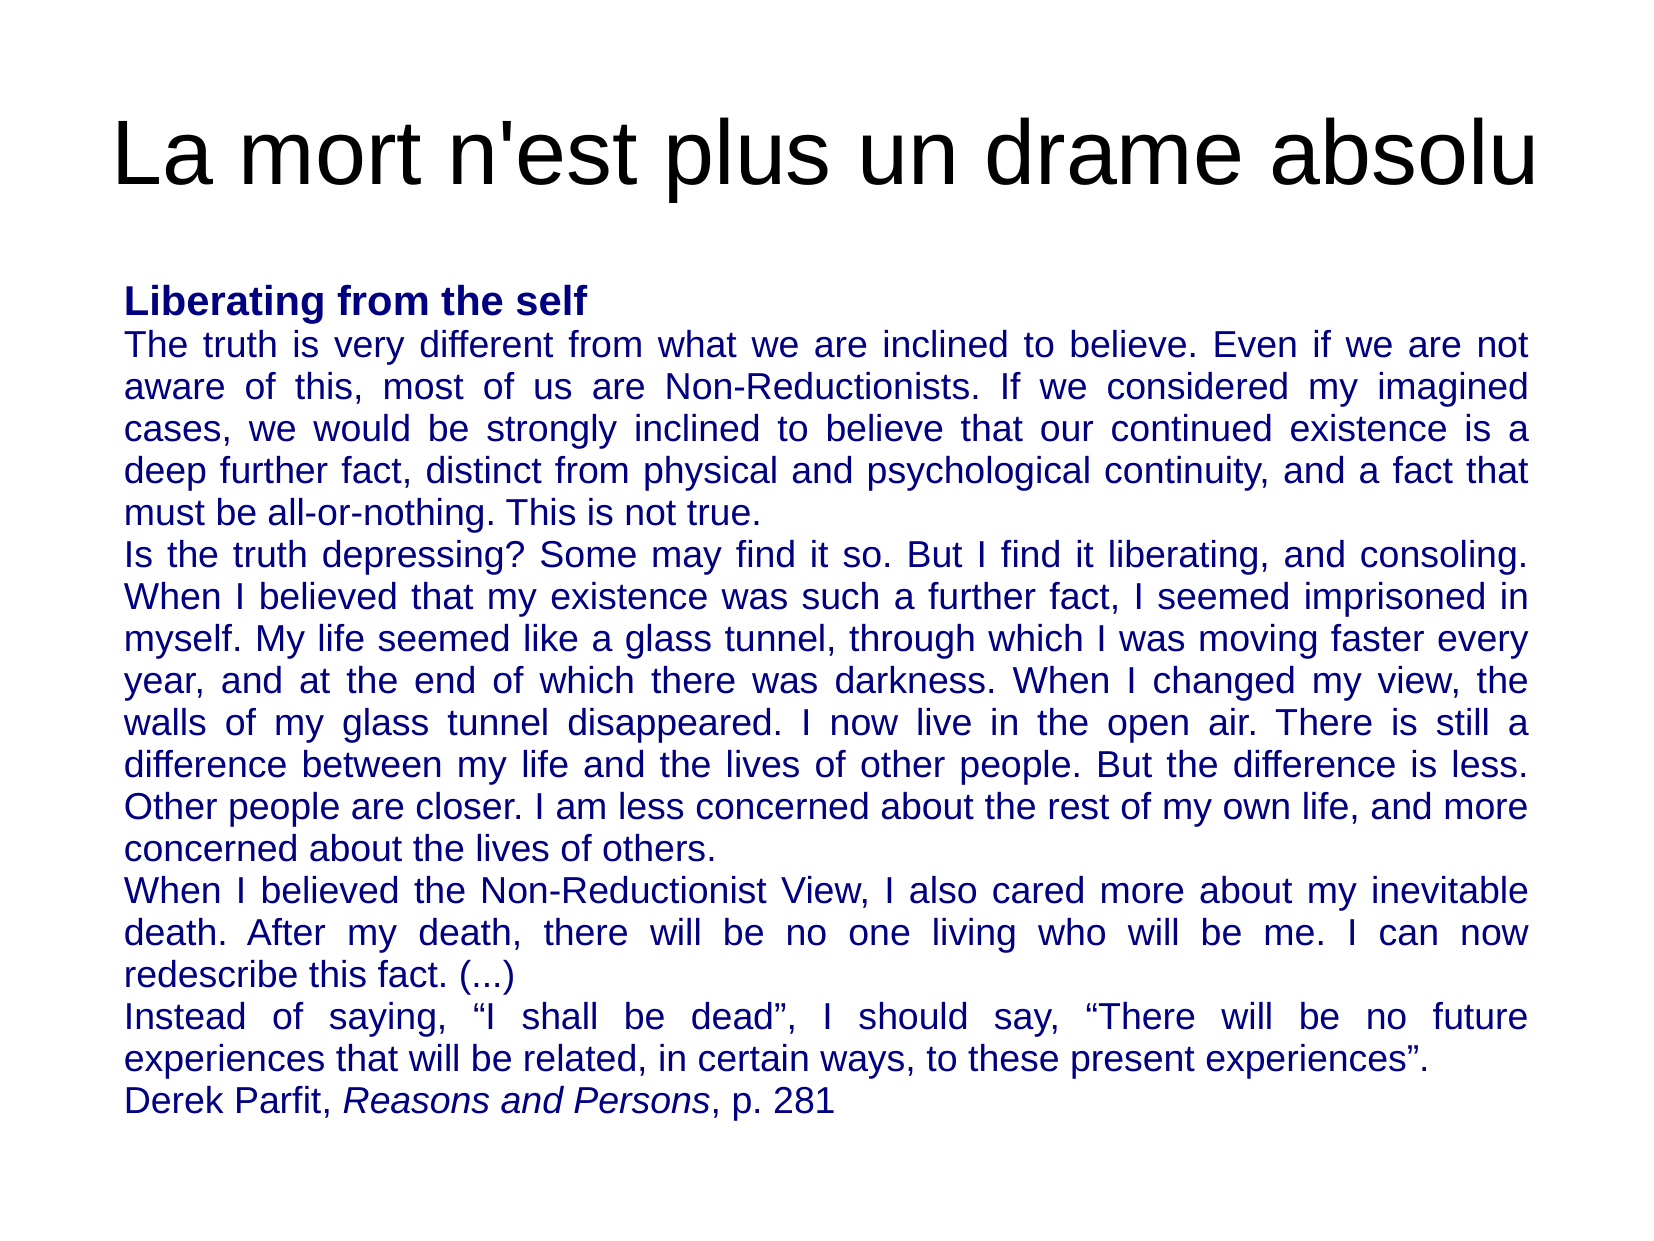

# La mort n'est plus un drame absolu
Liberating from the self
The truth is very different from what we are inclined to believe. Even if we are not aware of this, most of us are Non-Reductionists. If we considered my imagined cases, we would be strongly inclined to believe that our continued existence is a deep further fact, distinct from physical and psychological continuity, and a fact that must be all-or-nothing. This is not true.
Is the truth depressing? Some may find it so. But I find it liberating, and consoling. When I believed that my existence was such a further fact, I seemed imprisoned in myself. My life seemed like a glass tunnel, through which I was moving faster every year, and at the end of which there was darkness. When I changed my view, the walls of my glass tunnel disappeared. I now live in the open air. There is still a difference between my life and the lives of other people. But the difference is less. Other people are closer. I am less concerned about the rest of my own life, and more concerned about the lives of others.
When I believed the Non-Reductionist View, I also cared more about my inevitable death. After my death, there will be no one living who will be me. I can now redescribe this fact. (...)
Instead of saying, “I shall be dead”, I should say, “There will be no future experiences that will be related, in certain ways, to these present experiences”.
Derek Parfit, Reasons and Persons, p. 281